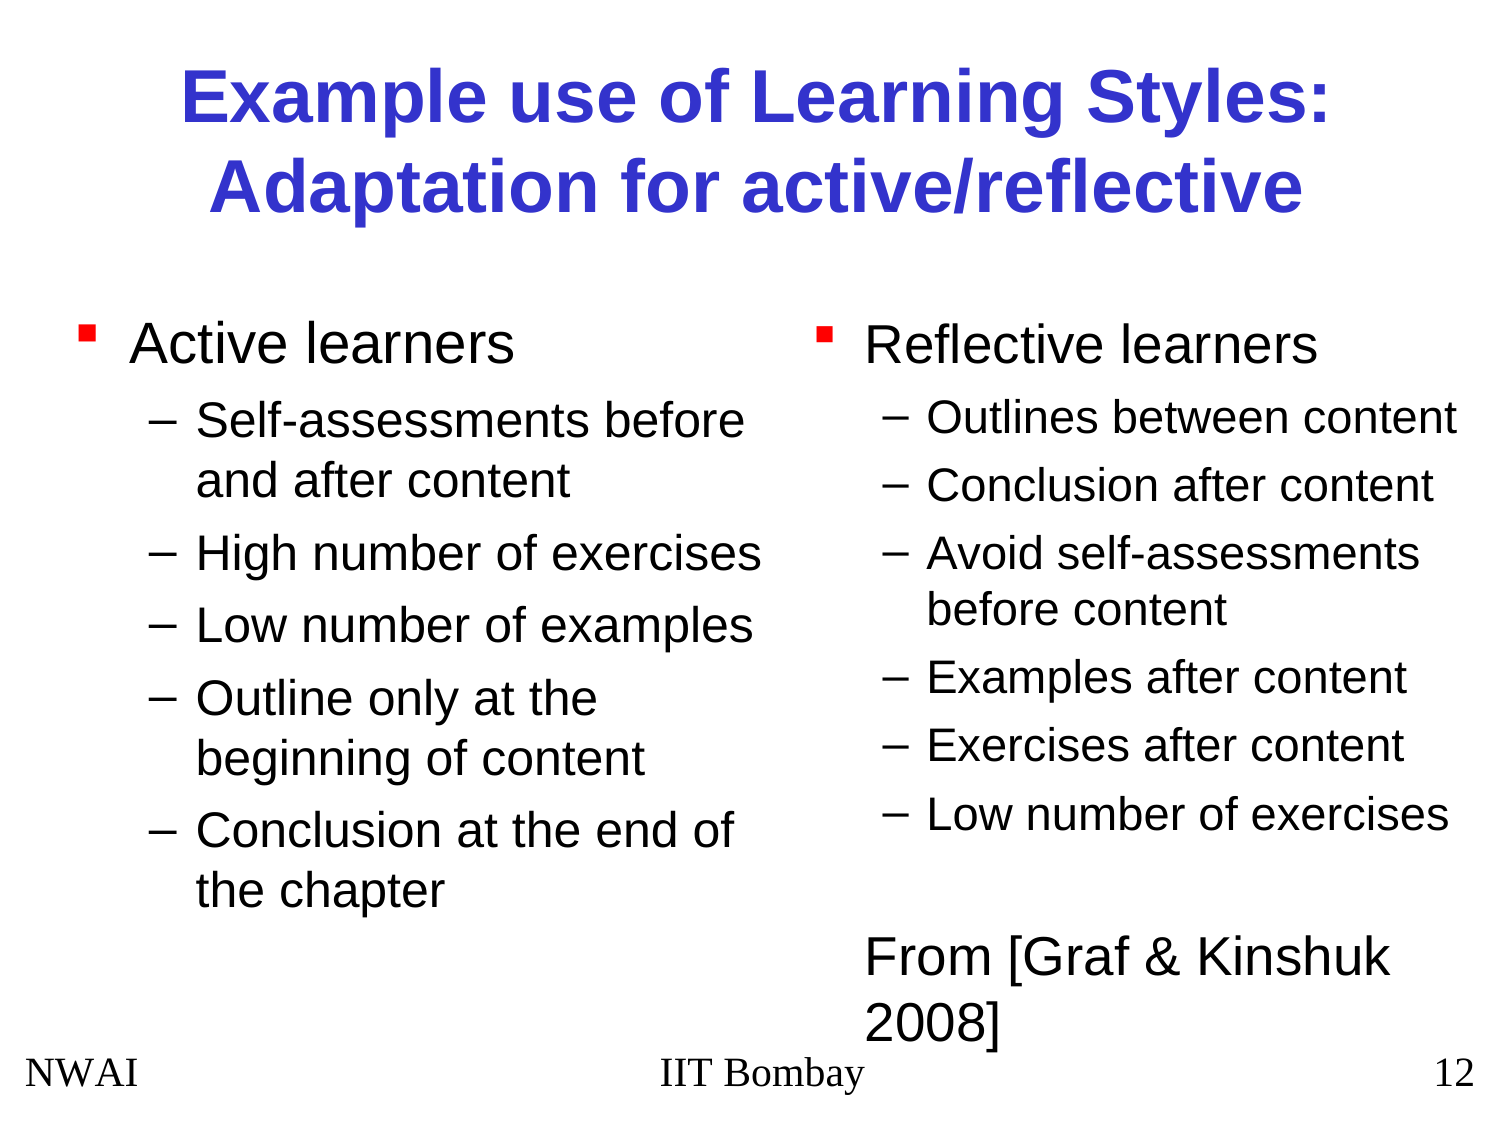

# Example use of Learning Styles: Adaptation for active/reflective
Active learners
Self-assessments before and after content
High number of exercises
Low number of examples
Outline only at the beginning of content
Conclusion at the end of the chapter
Reflective learners
Outlines between content
Conclusion after content
Avoid self-assessments before content
Examples after content
Exercises after content
Low number of exercises
From [Graf & Kinshuk 2008]
NWAI
IIT Bombay
12